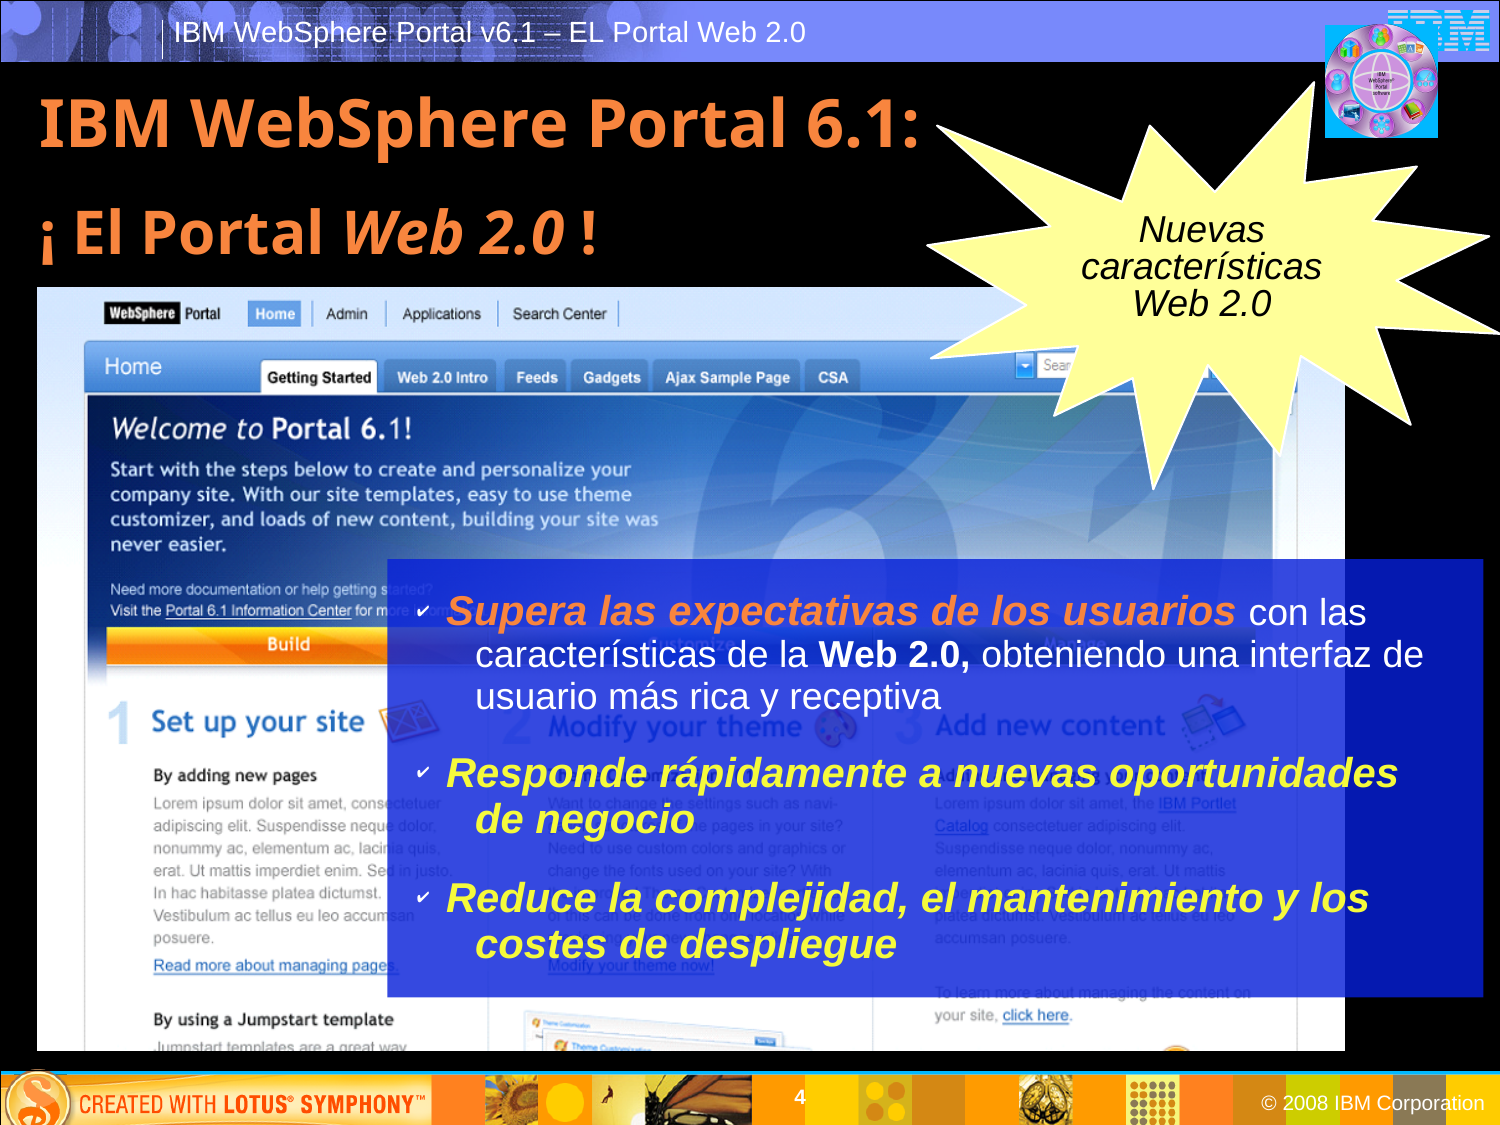

# IBM WebSphere Portal 6.1: ¡ El Portal Web 2.0 !
Nuevas características Web 2.0
Supera las expectativas de los usuarios con las características de la Web 2.0, obteniendo una interfaz de usuario más rica y receptiva
Responde rápidamente a nuevas oportunidades de negocio
Reduce la complejidad, el mantenimiento y los costes de despliegue
4